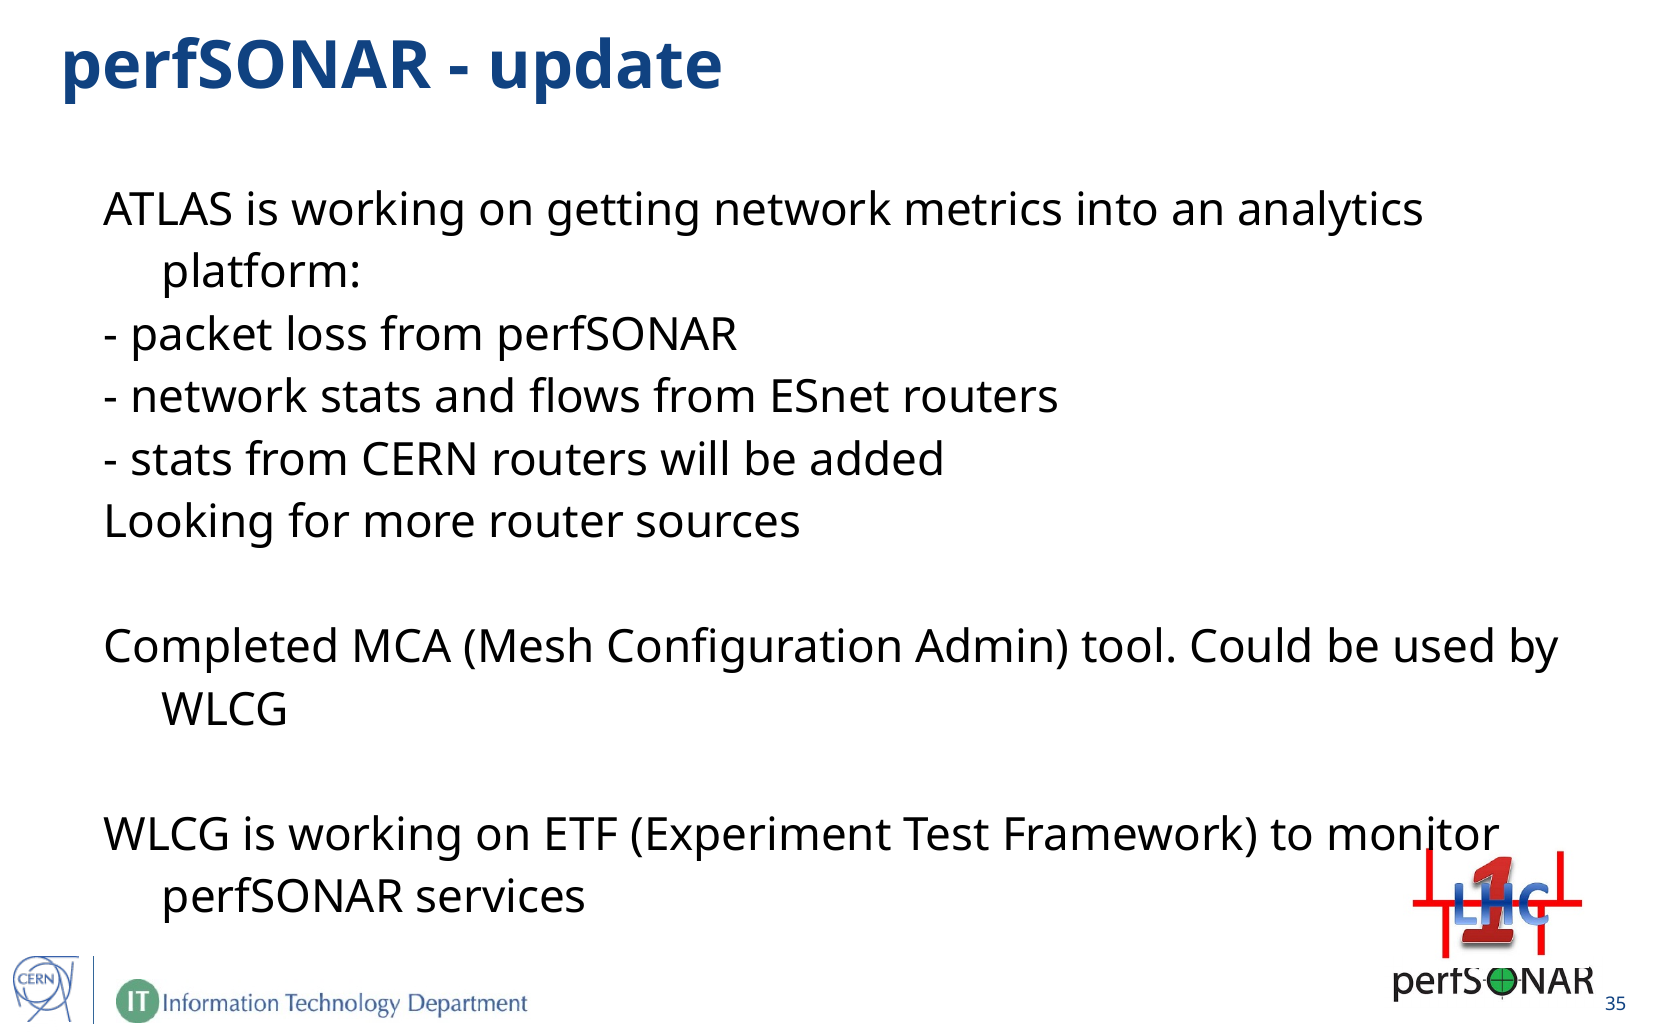

# perfSONAR - update
ATLAS is working on getting network metrics into an analytics platform:
- packet loss from perfSONAR
- network stats and flows from ESnet routers
- stats from CERN routers will be added
Looking for more router sources
Completed MCA (Mesh Configuration Admin) tool. Could be used by WLCG
WLCG is working on ETF (Experiment Test Framework) to monitor perfSONAR services